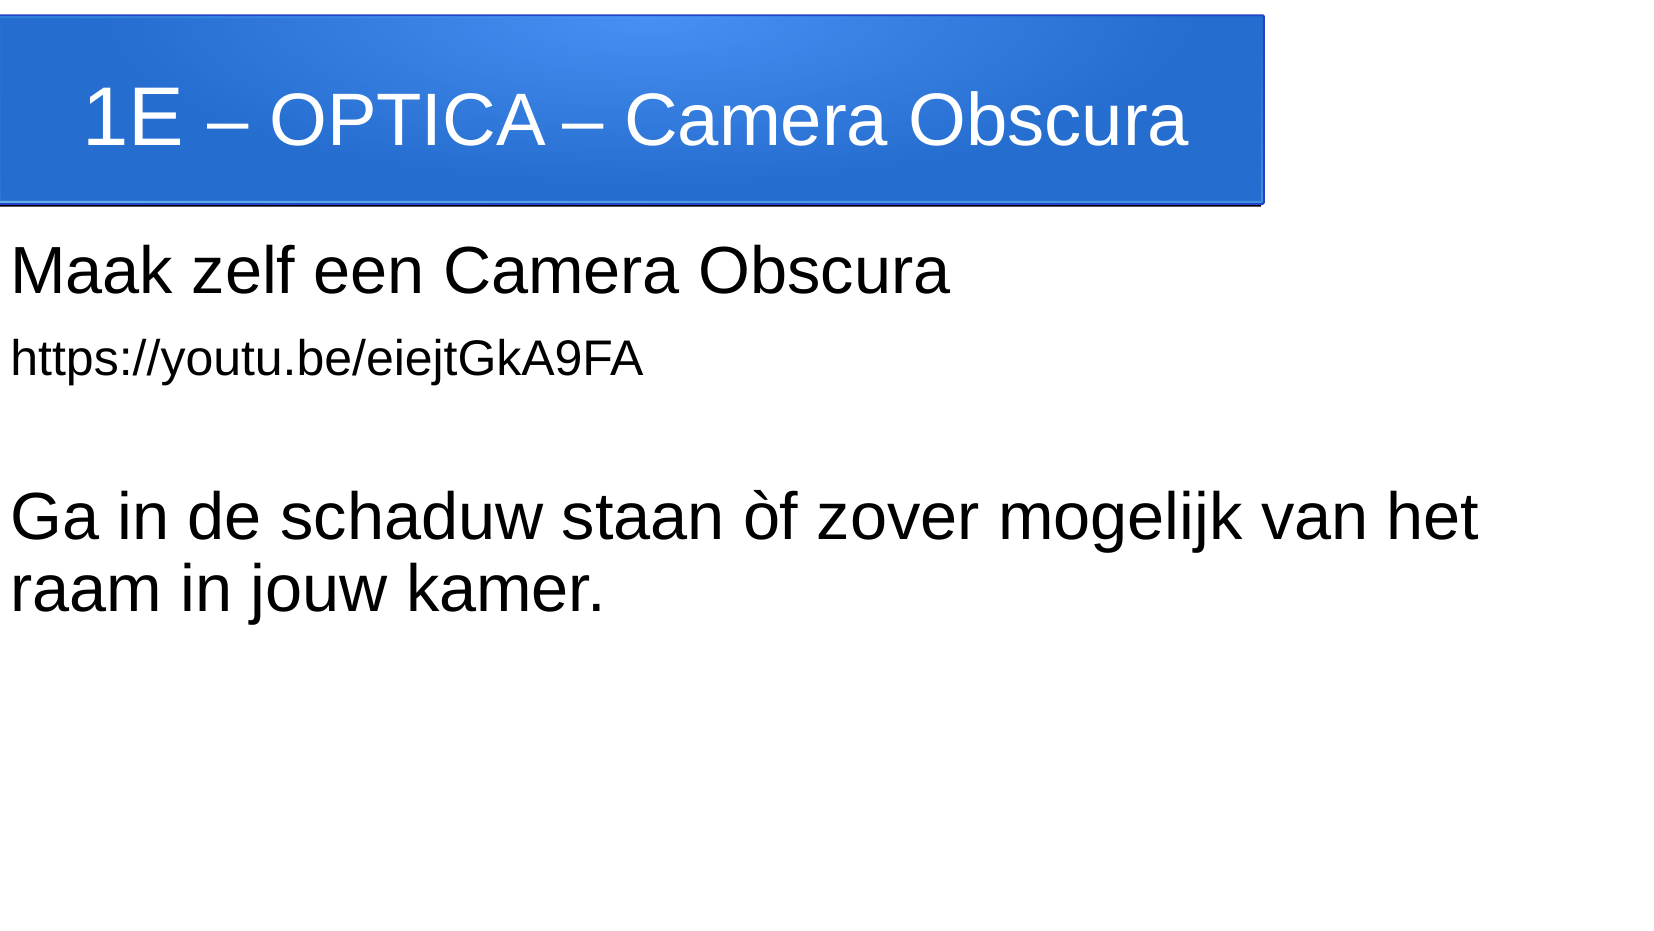

# 1E – OPTICA – Camera Obscura
Maak zelf een Camera Obscura
https://youtu.be/eiejtGkA9FA
Ga in de schaduw staan òf zover mogelijk van het raam in jouw kamer.